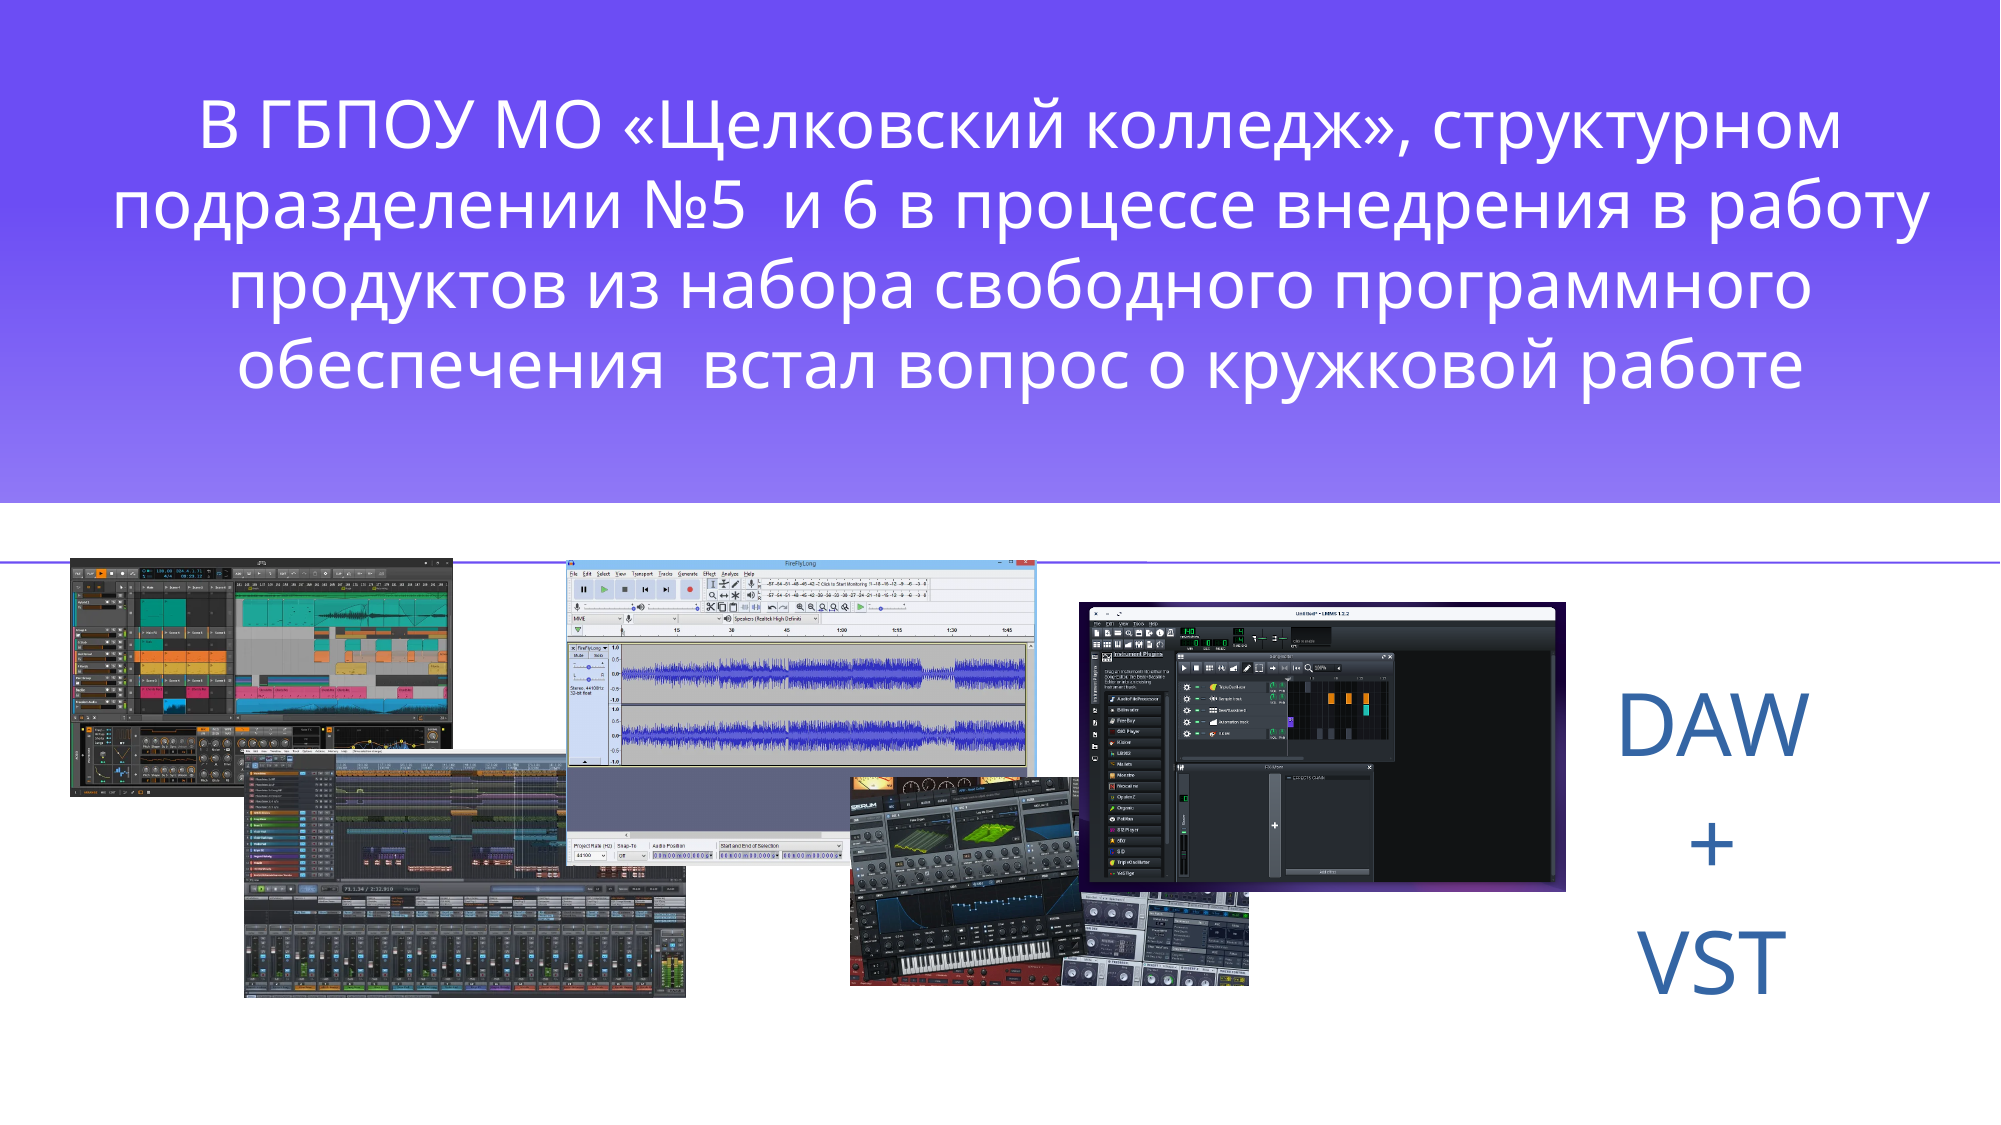

В ГБПОУ МО «Щелковский колледж», структурном подразделении №5 и 6 в процессе внедрения в работу продуктов из набора свободного программного обеспечения встал вопрос о кружковой работе
DAW
+
VST